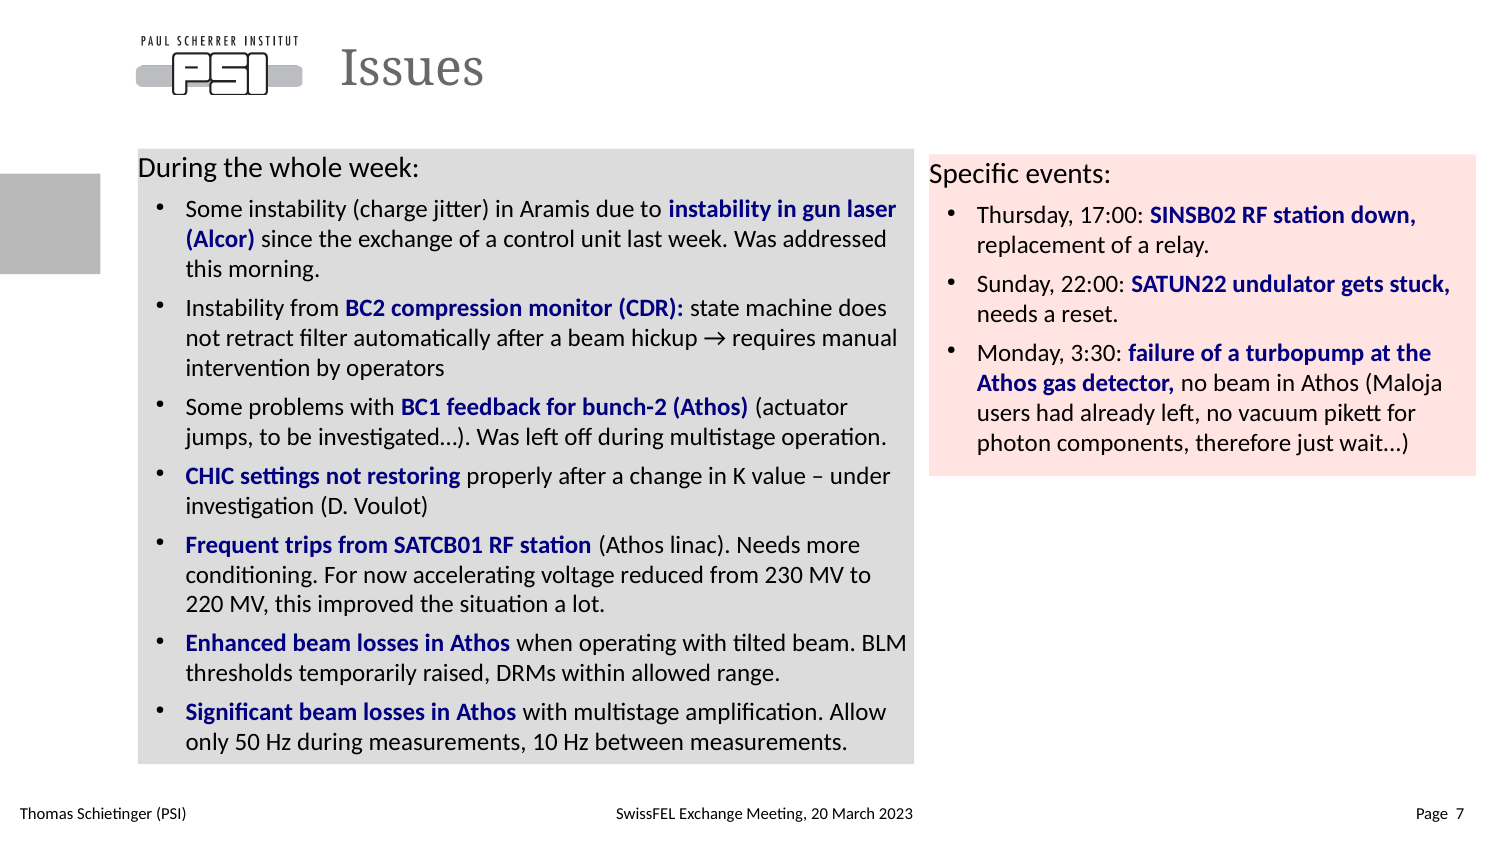

# Issues
During the whole week:
Some instability (charge jitter) in Aramis due to instability in gun laser (Alcor) since the exchange of a control unit last week. Was addressed this morning.
Instability from BC2 compression monitor (CDR): state machine does not retract filter automatically after a beam hickup → requires manual intervention by operators
Some problems with BC1 feedback for bunch-2 (Athos) (actuator jumps, to be investigated…). Was left off during multistage operation.
CHIC settings not restoring properly after a change in K value – under investigation (D. Voulot)
Frequent trips from SATCB01 RF station (Athos linac). Needs more conditioning. For now accelerating voltage reduced from 230 MV to 220 MV, this improved the situation a lot.
Enhanced beam losses in Athos when operating with tilted beam. BLM thresholds temporarily raised, DRMs within allowed range.
Significant beam losses in Athos with multistage amplification. Allow only 50 Hz during measurements, 10 Hz between measurements.
Specific events:
Thursday, 17:00: SINSB02 RF station down, replacement of a relay.
Sunday, 22:00: SATUN22 undulator gets stuck, needs a reset.
Monday, 3:30: failure of a turbopump at the Athos gas detector, no beam in Athos (Maloja users had already left, no vacuum pikett for photon components, therefore just wait...)